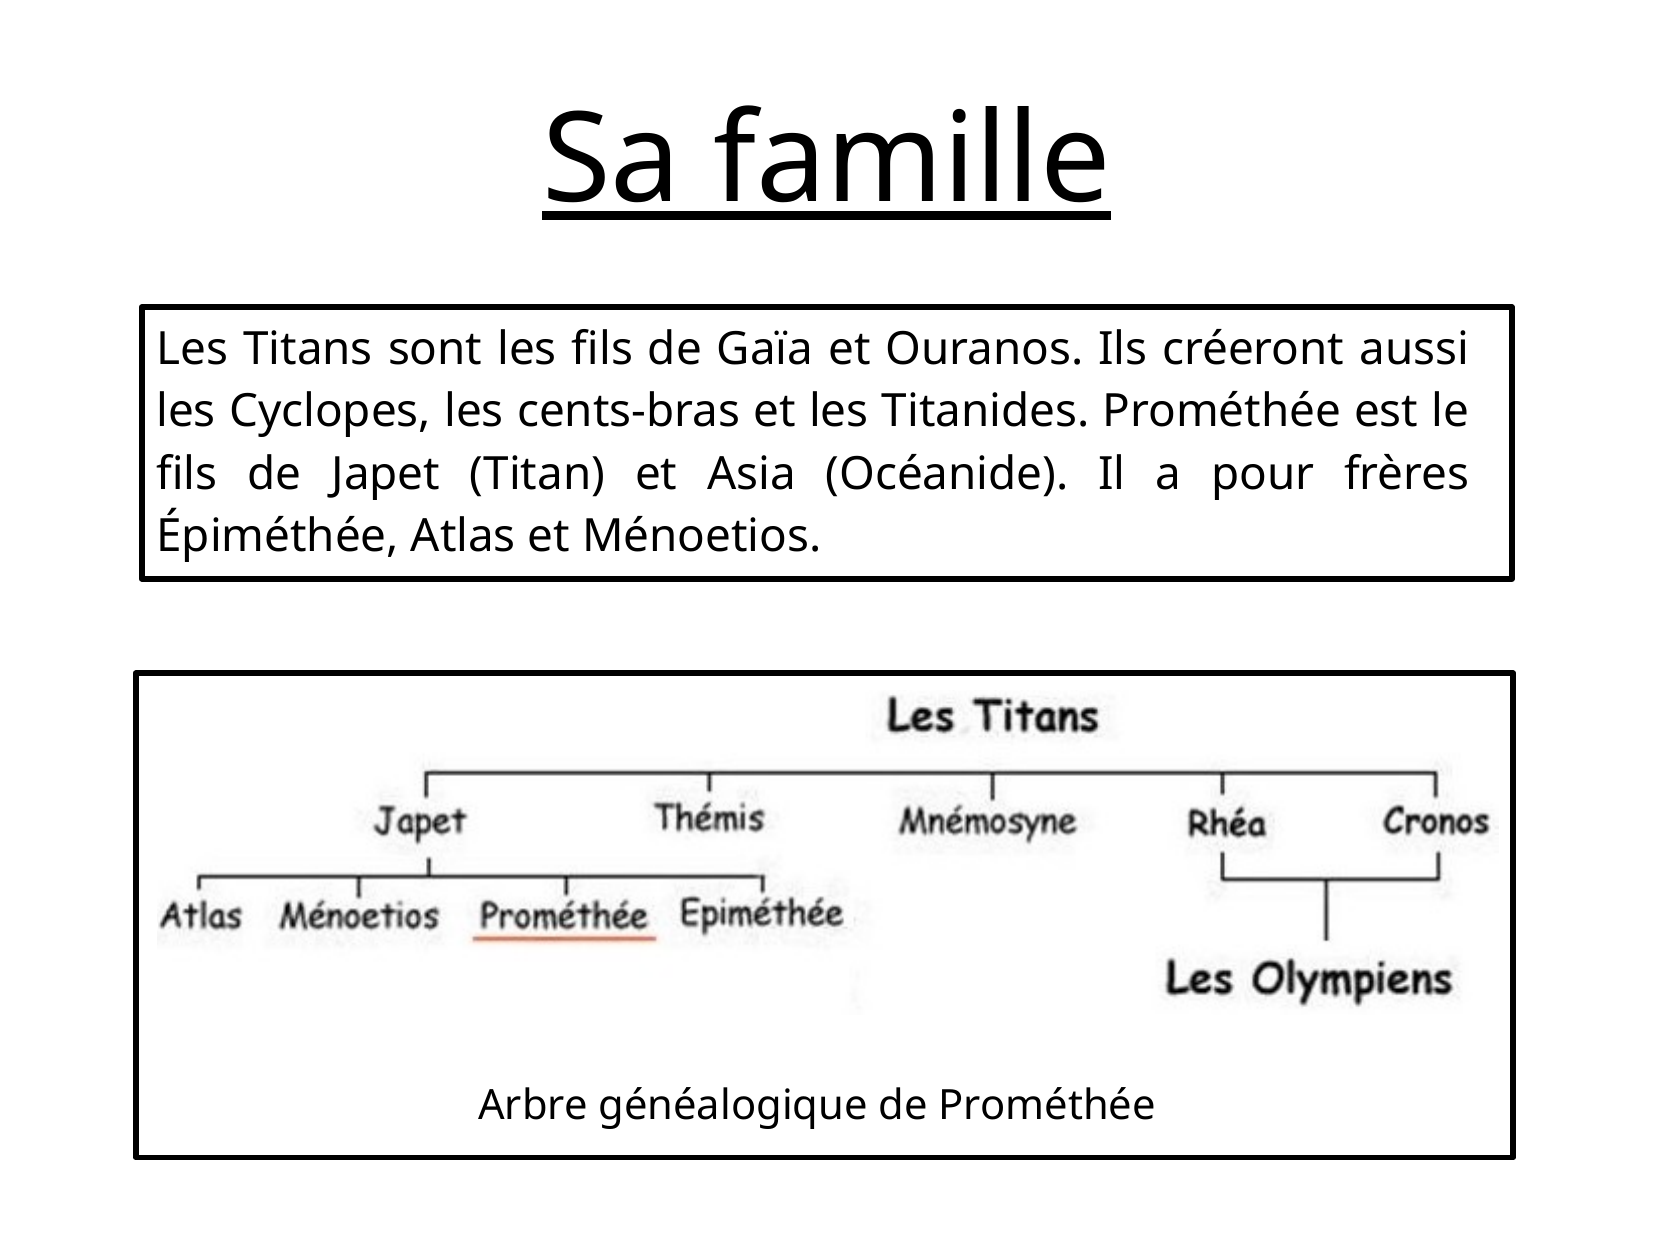

# Sa famille
Les Titans sont les fils de Gaïa et Ouranos. Ils créeront aussi les Cyclopes, les cents-bras et les Titanides. Prométhée est le fils de Japet (Titan) et Asia (Océanide). Il a pour frères Épiméthée, Atlas et Ménoetios.
Arbre généalogique de Prométhée